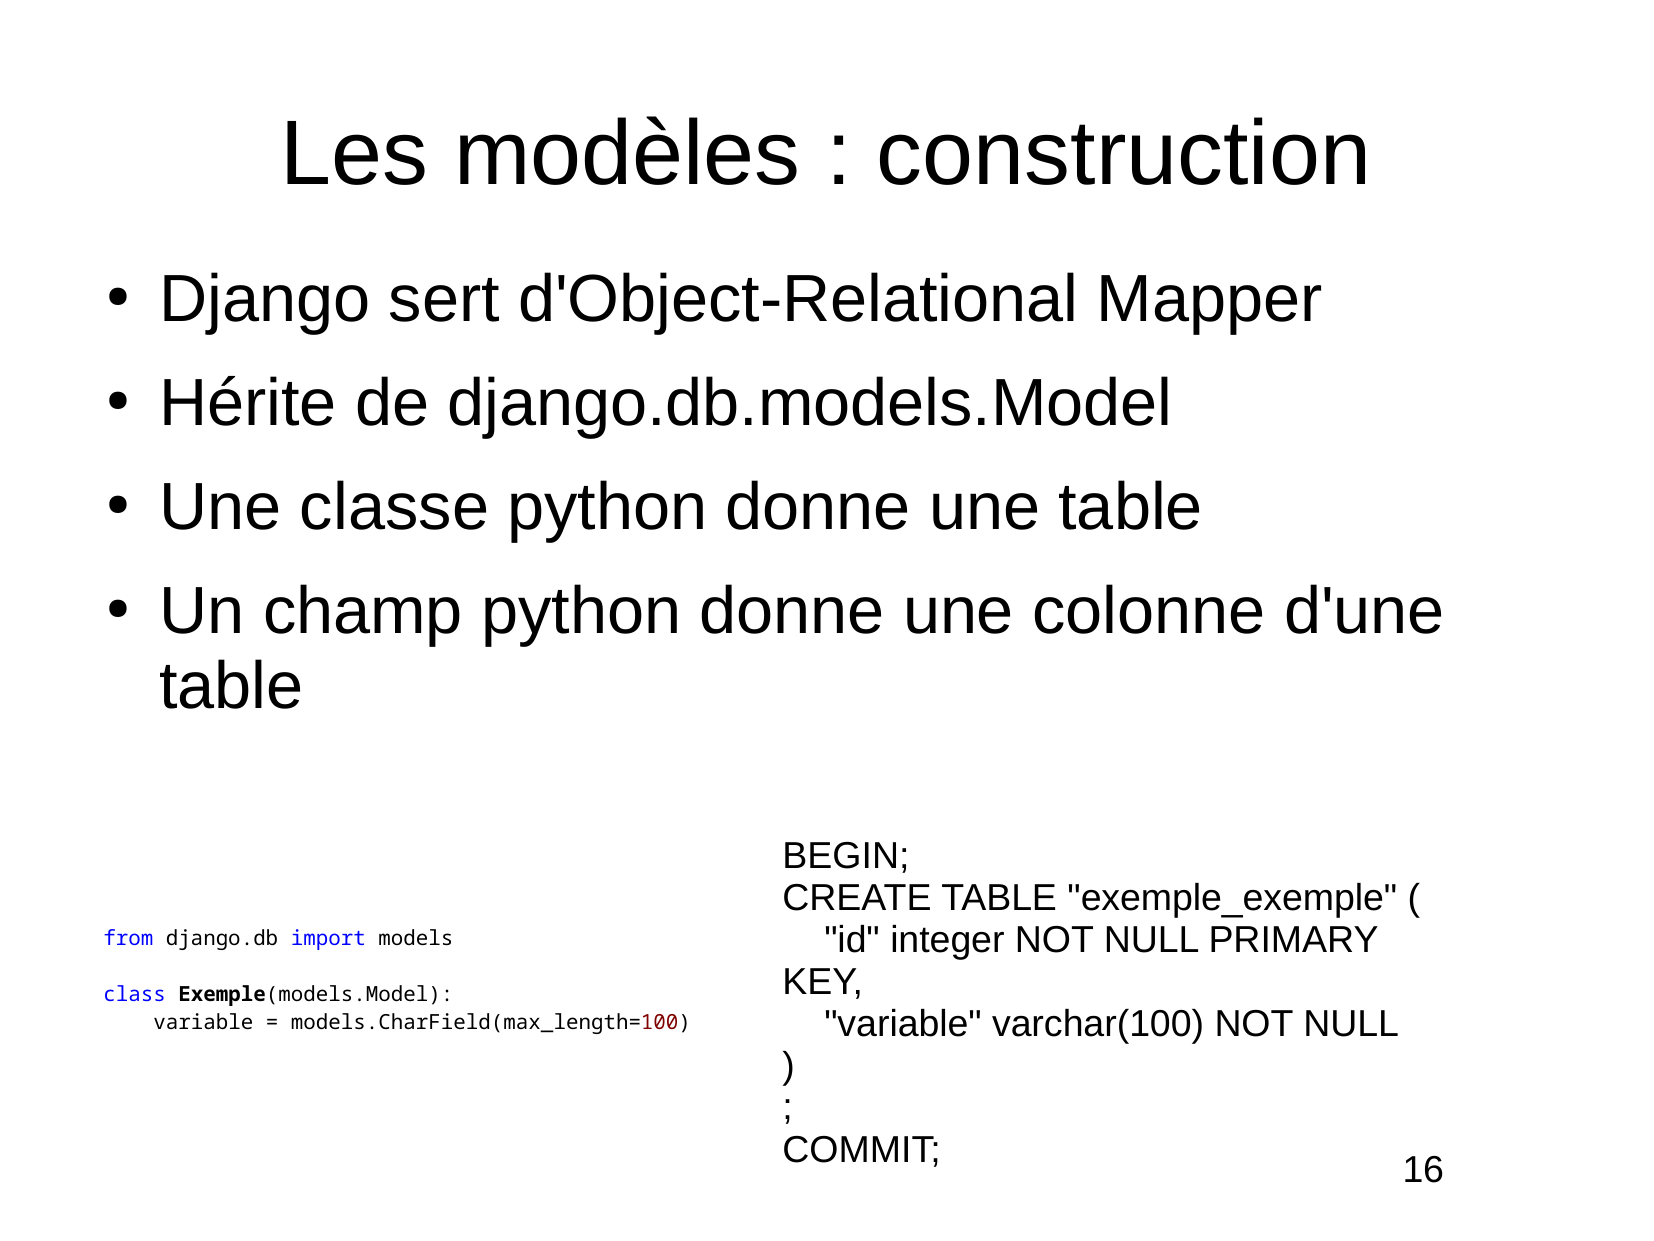

# Les modèles : construction
Django sert d'Object-Relational Mapper
Hérite de django.db.models.Model
Une classe python donne une table
Un champ python donne une colonne d'une table
BEGIN;
CREATE TABLE "exemple_exemple" (
 "id" integer NOT NULL PRIMARY KEY,
 "variable" varchar(100) NOT NULL
)
;
COMMIT;
from django.db import models
class Exemple(models.Model):
 variable = models.CharField(max_length=100)